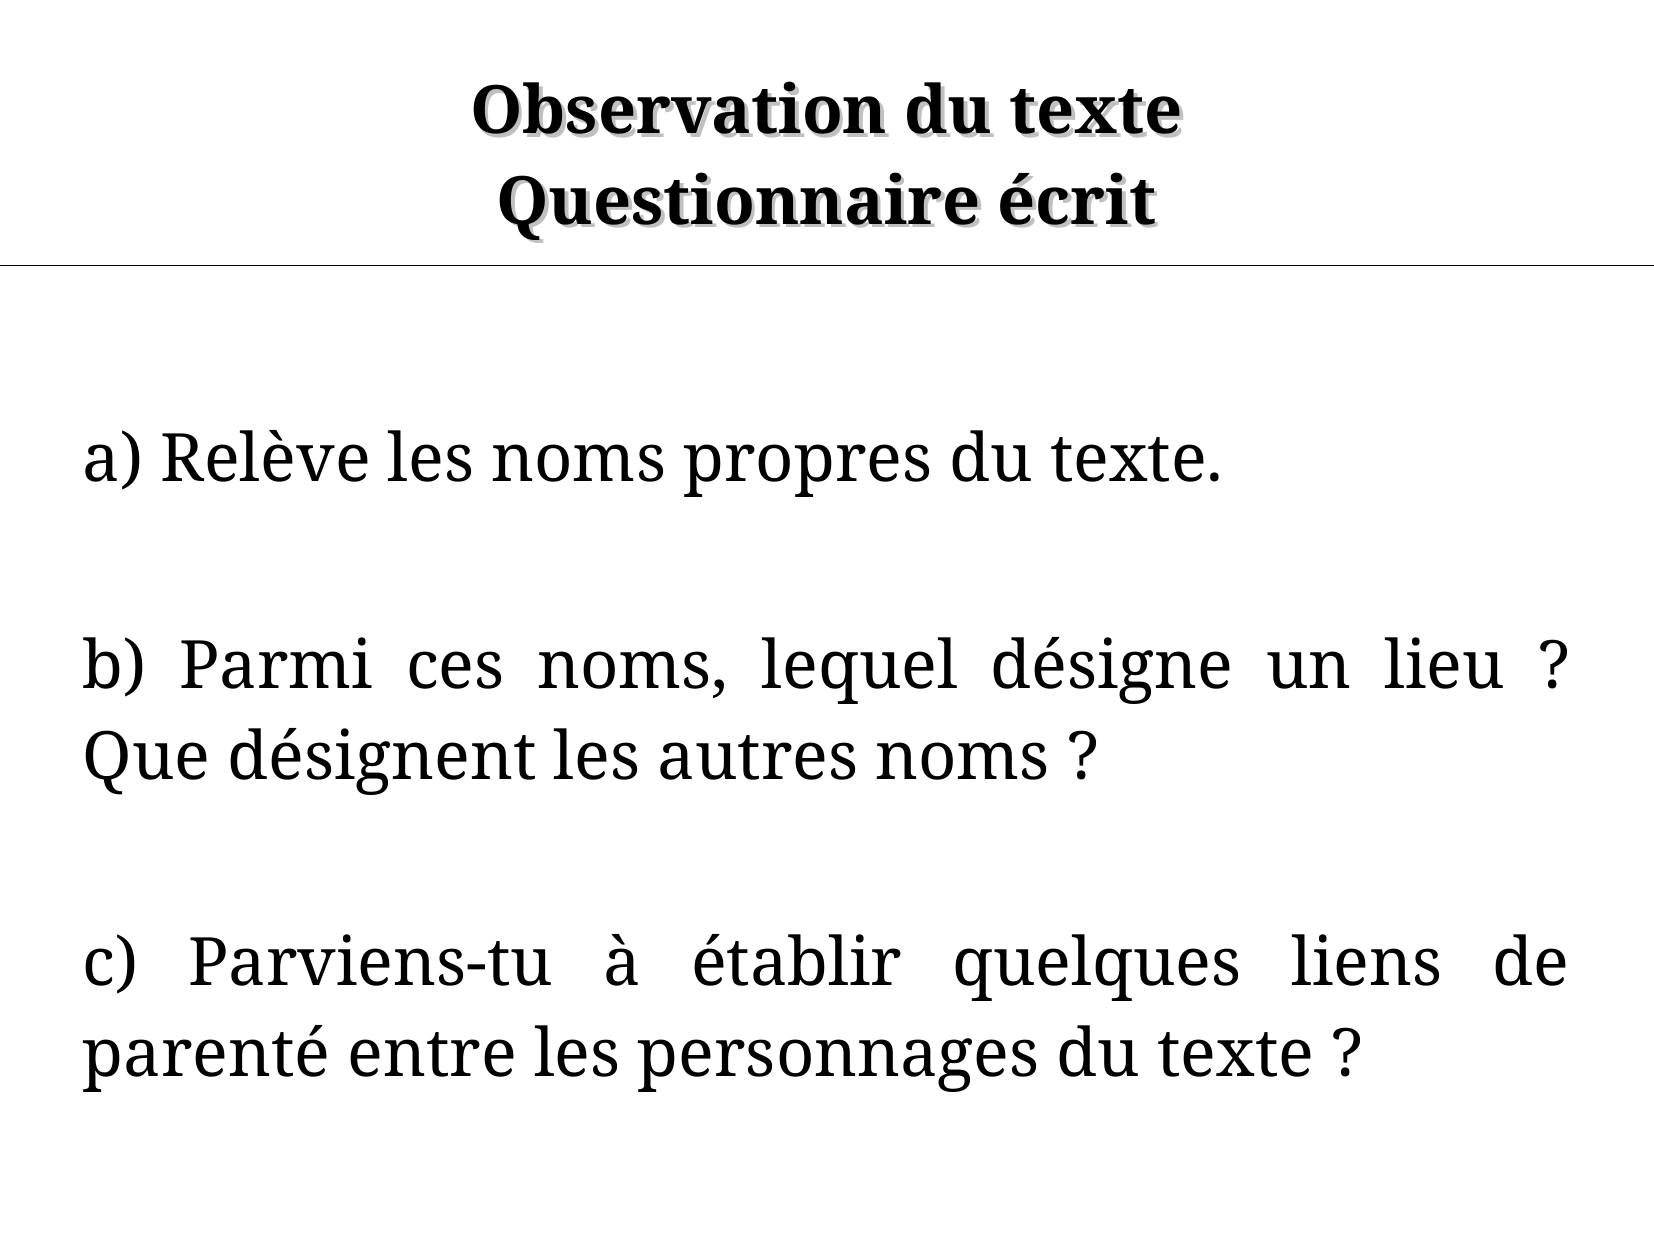

# Observation du texte Questionnaire écrit
a) Relève les noms propres du texte.
b) Parmi ces noms, lequel désigne un lieu ? Que désignent les autres noms ?
c) Parviens-tu à établir quelques liens de parenté entre les personnages du texte ?